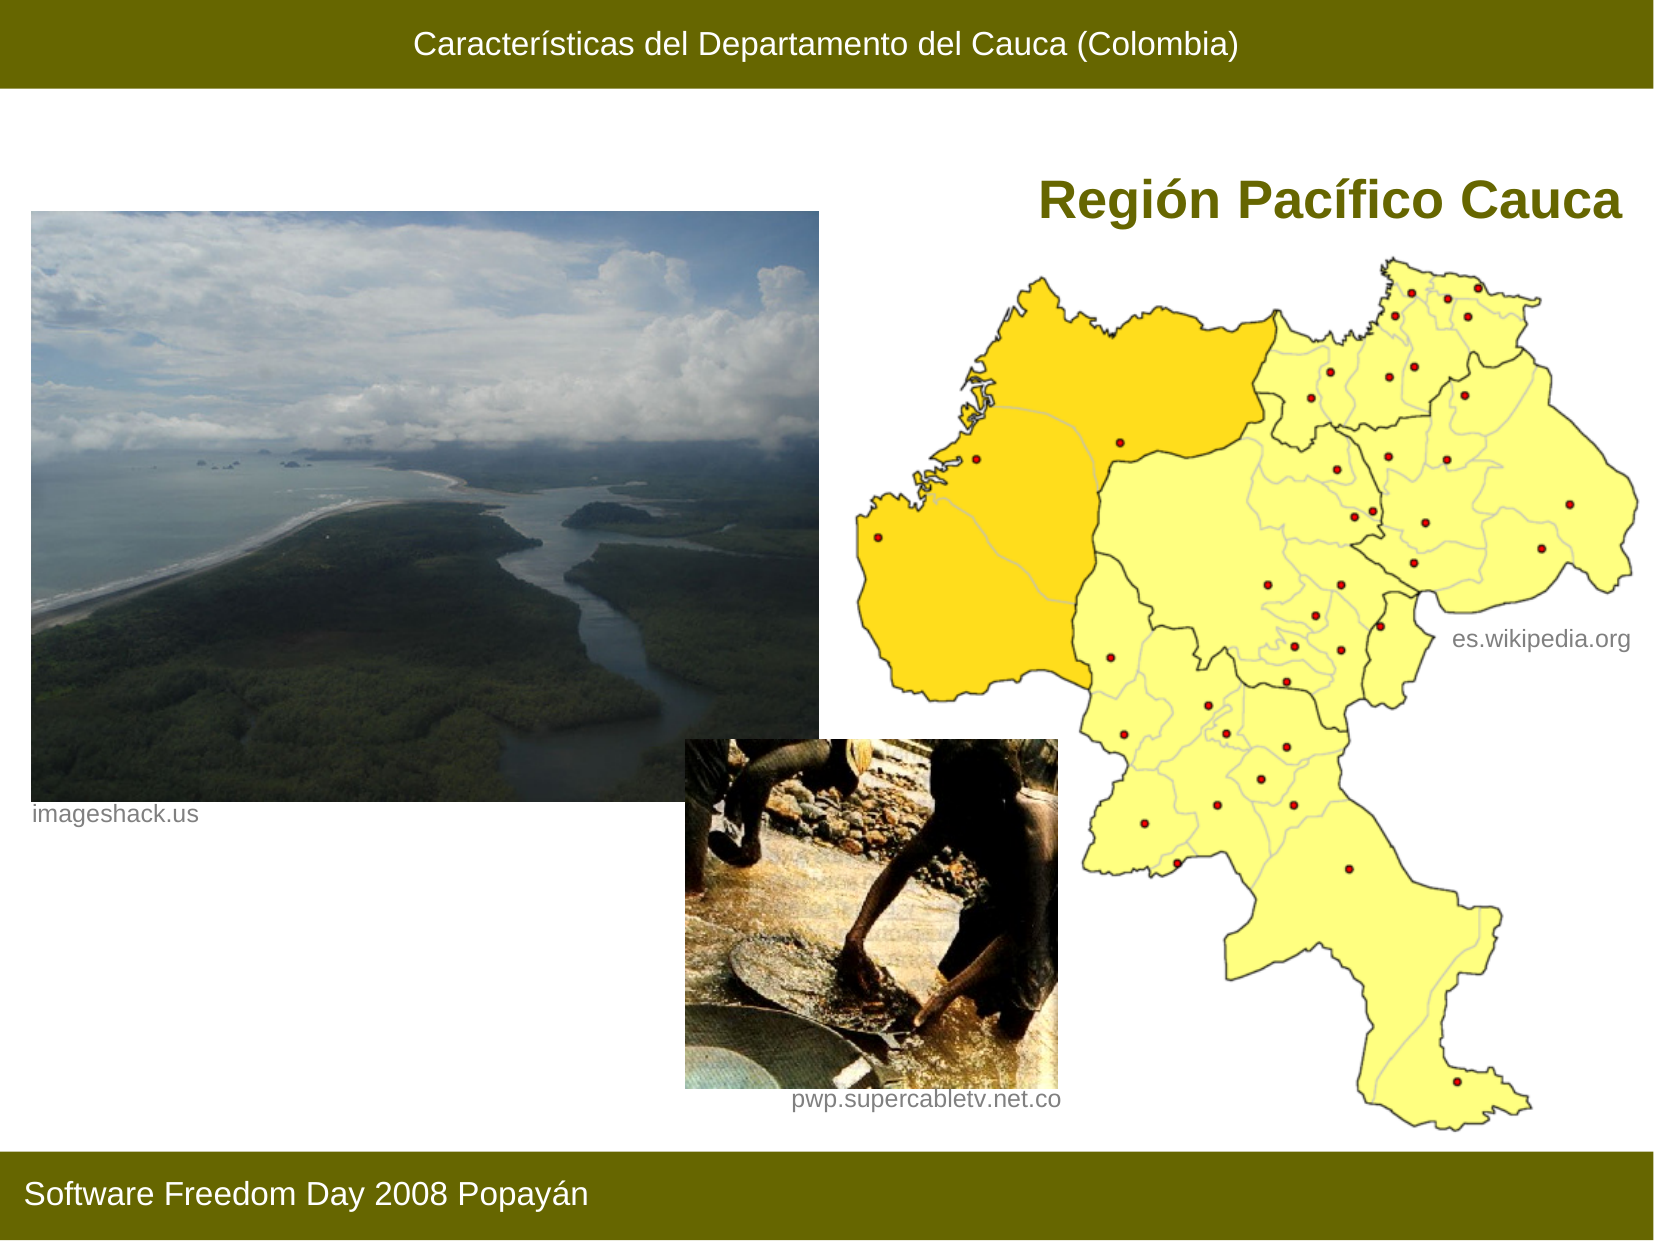

# Región Pacífico Cauca
es.wikipedia.org
imageshack.us
pwp.supercabletv.net.co